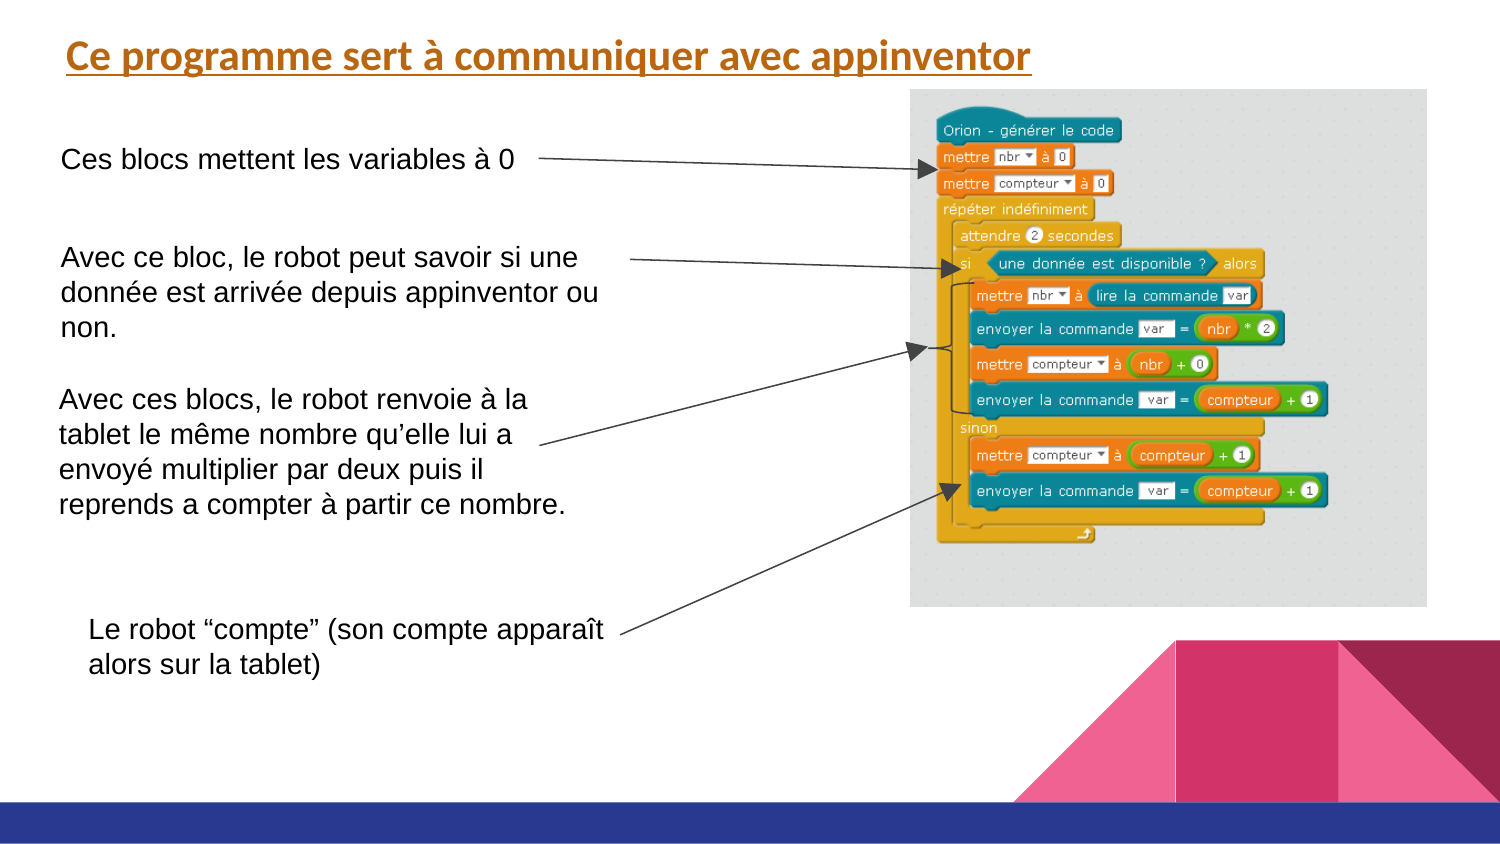

# Ce programme sert à communiquer avec appinventor
Ces blocs mettent les variables à 0
Avec ce bloc, le robot peut savoir si une donnée est arrivée depuis appinventor ou non.
Avec ces blocs, le robot renvoie à la tablet le même nombre qu’elle lui a envoyé multiplier par deux puis il reprends a compter à partir ce nombre.
Le robot “compte” (son compte apparaît alors sur la tablet)